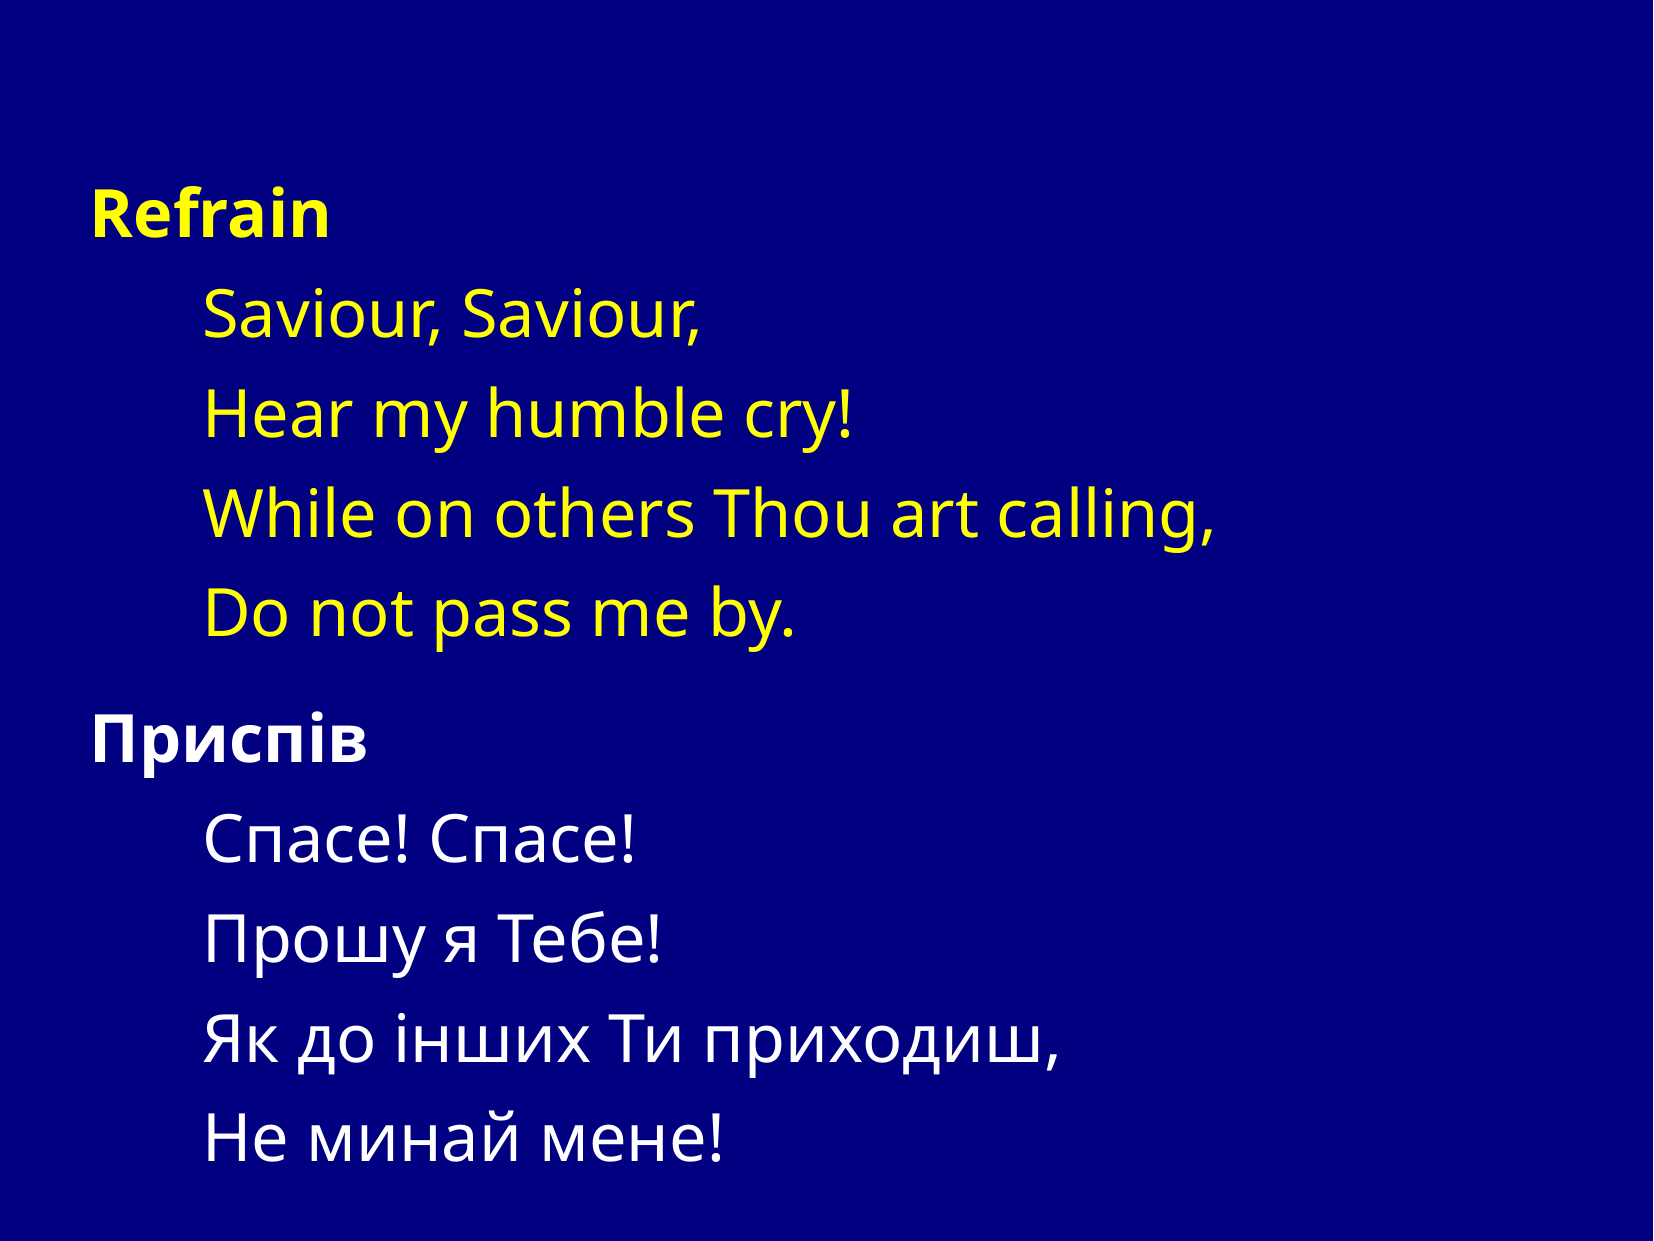

Refrain
	Saviour, Saviour,
	Hear my humble cry!
	While on others Thou art calling,
	Do not pass me by.
Приспів
	Спасе! Спасе!
	Прошу я Тебе!
	Як до інших Ти приходиш,
	Не минай мене!